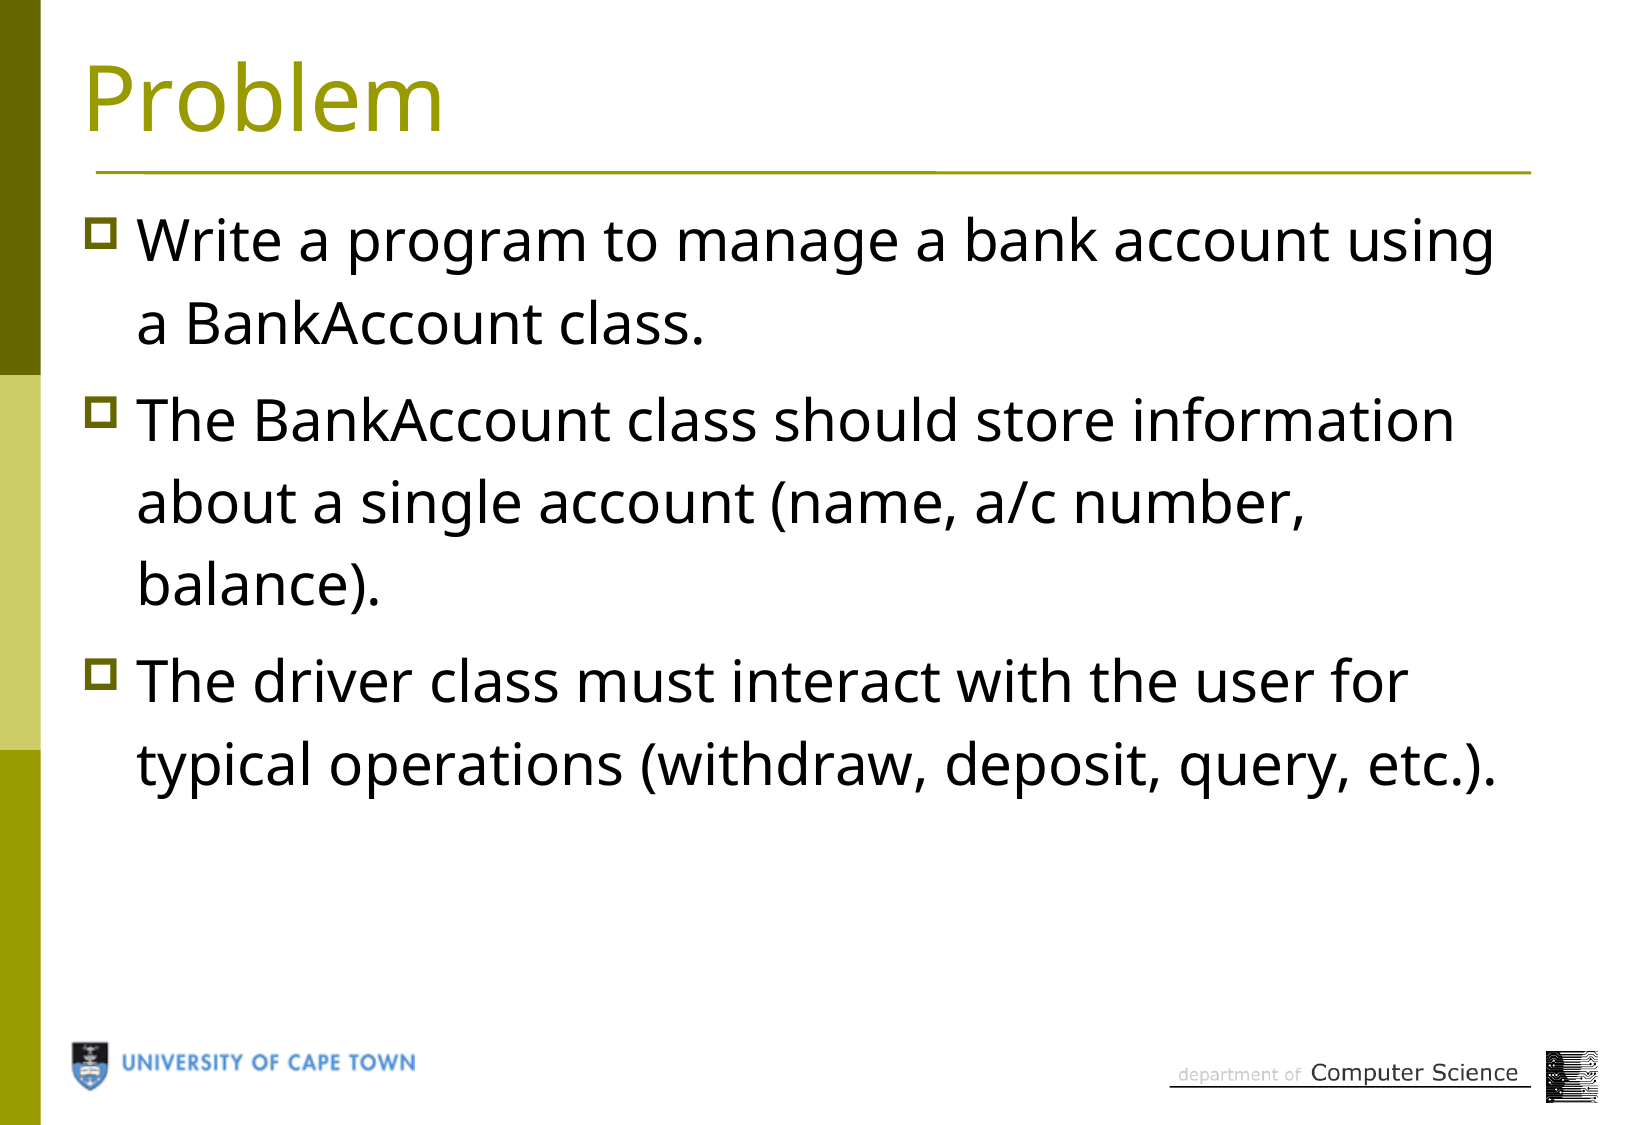

# Problem
Write a program to manage a bank account using a BankAccount class.
The BankAccount class should store information about a single account (name, a/c number, balance).
The driver class must interact with the user for typical operations (withdraw, deposit, query, etc.).